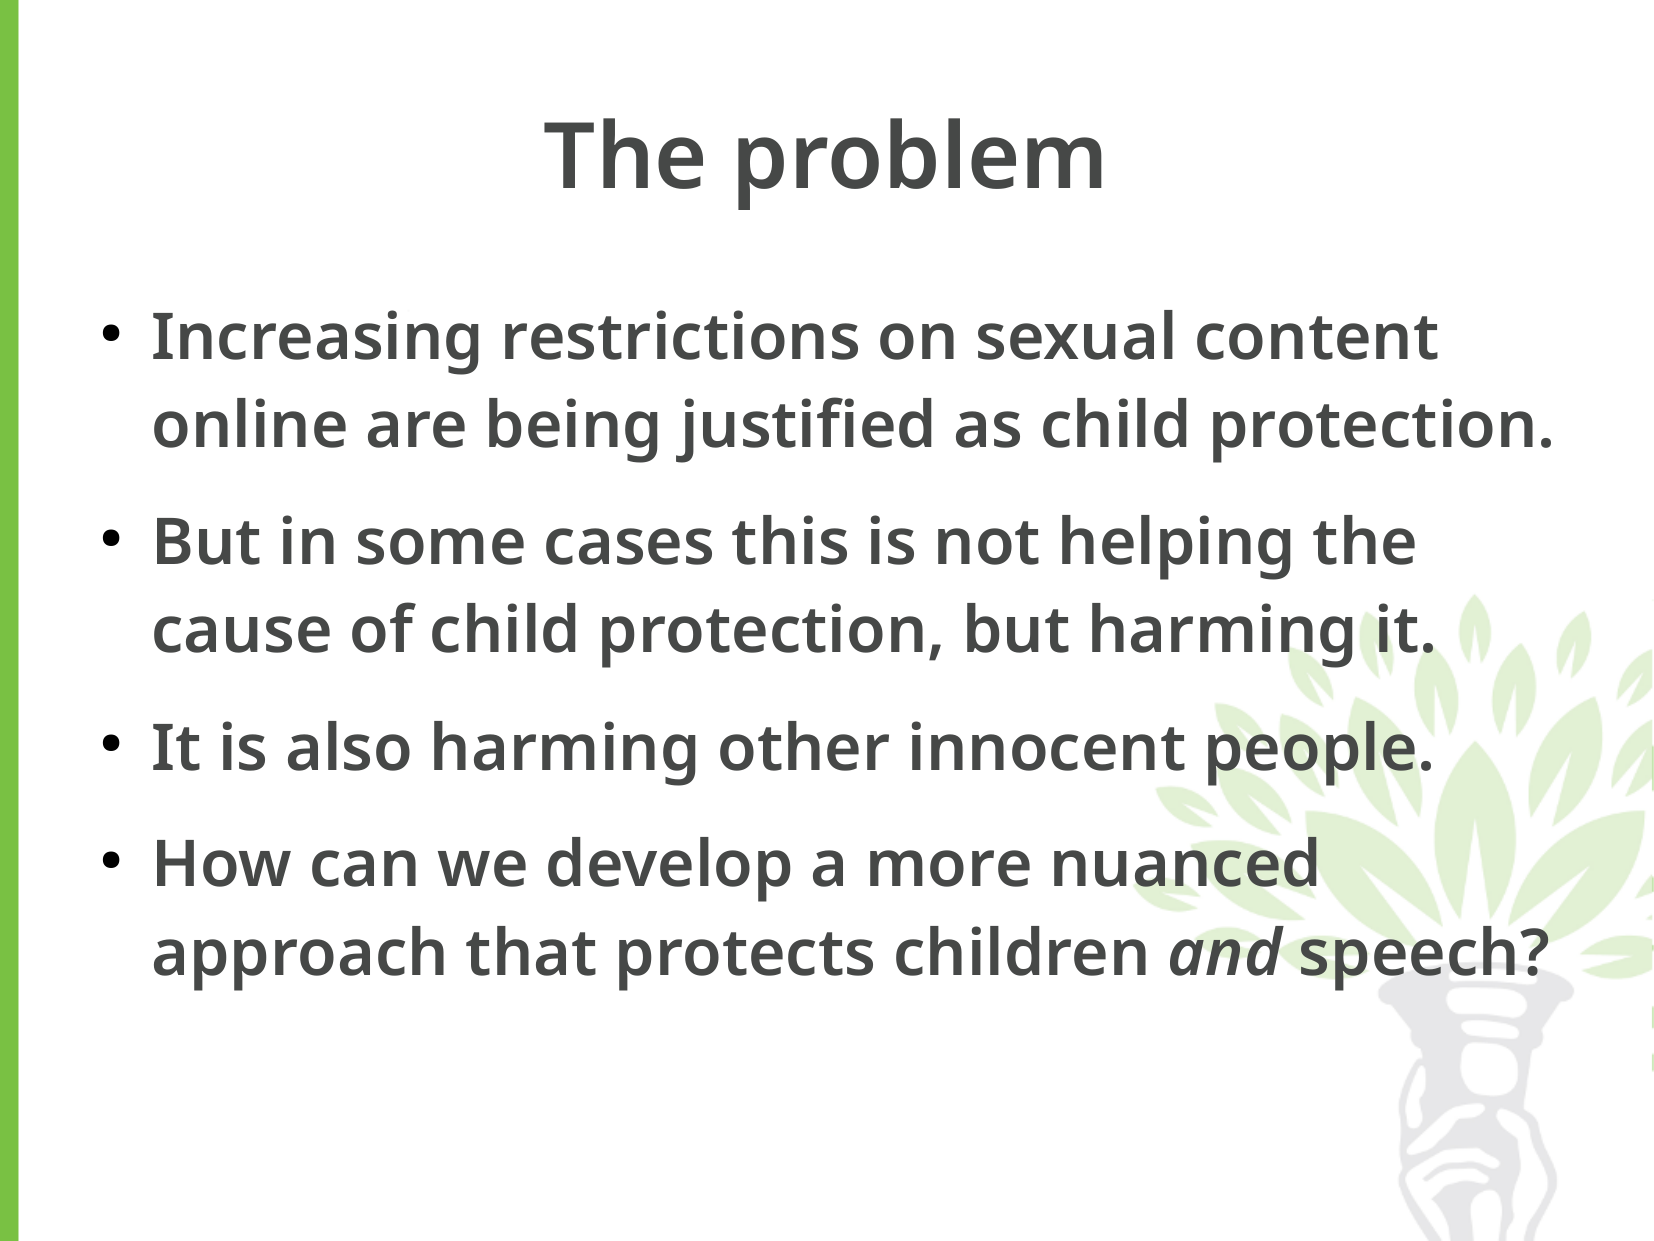

# The problem
Increasing restrictions on sexual content online are being justified as child protection.
But in some cases this is not helping the cause of child protection, but harming it.
It is also harming other innocent people.
How can we develop a more nuanced approach that protects children and speech?